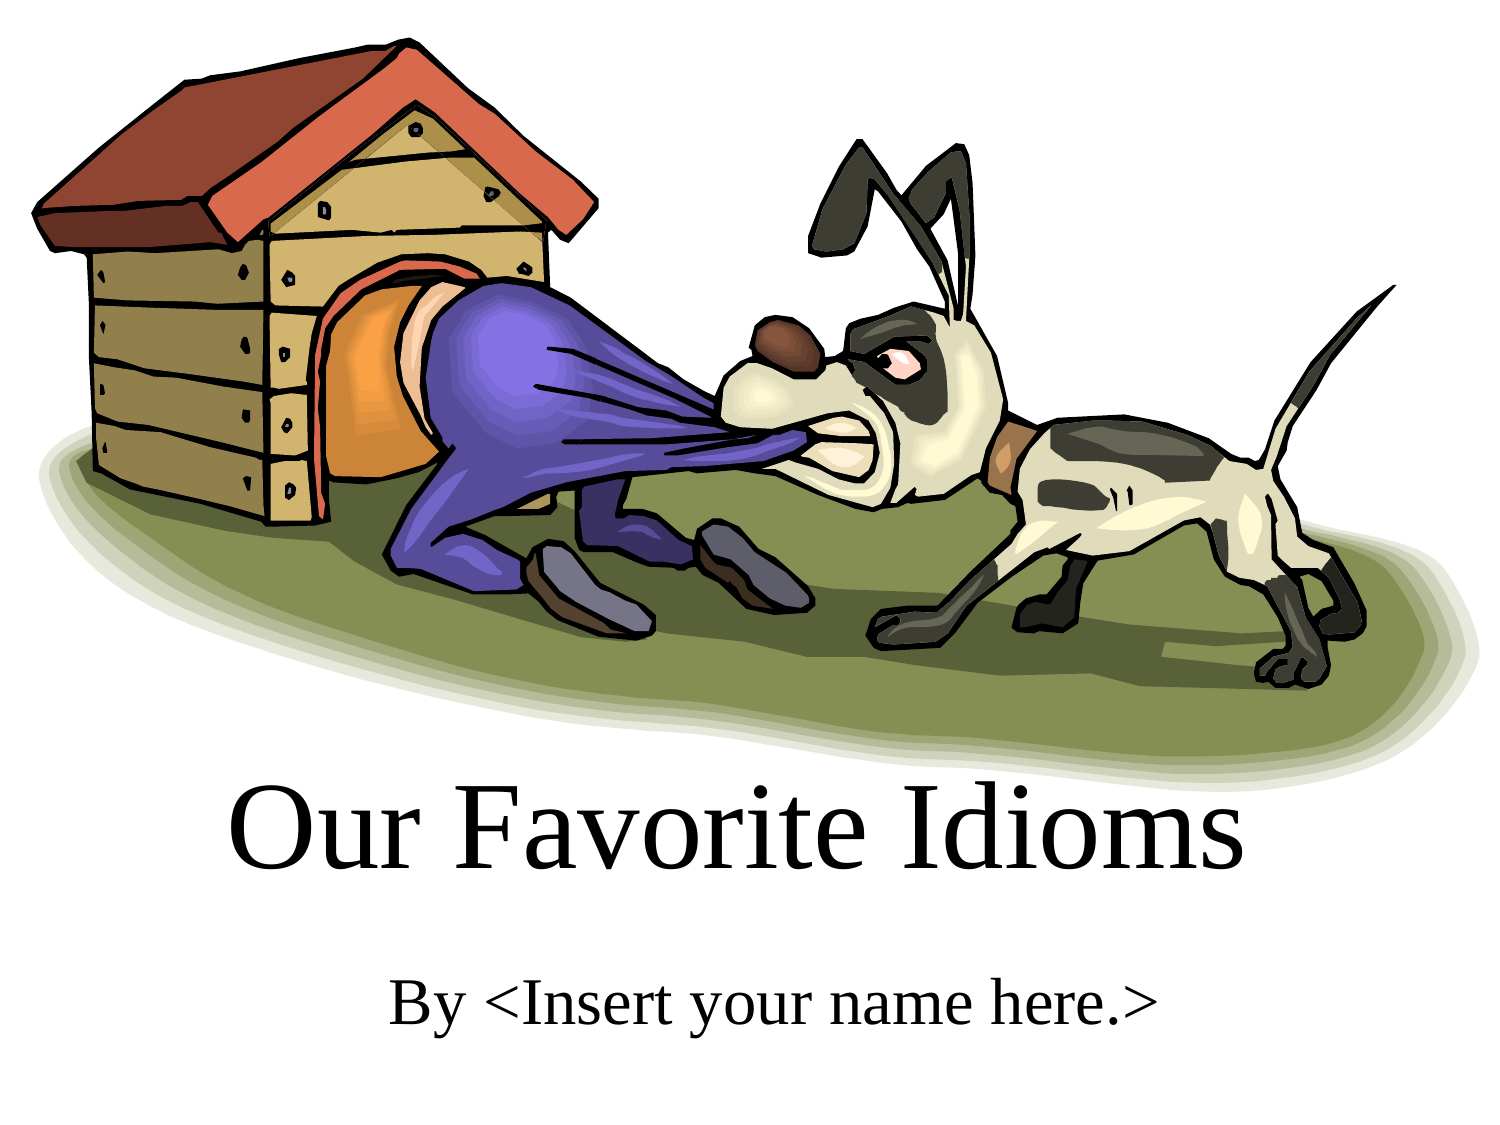

# Our Favorite Idioms
By <Insert your name here.>